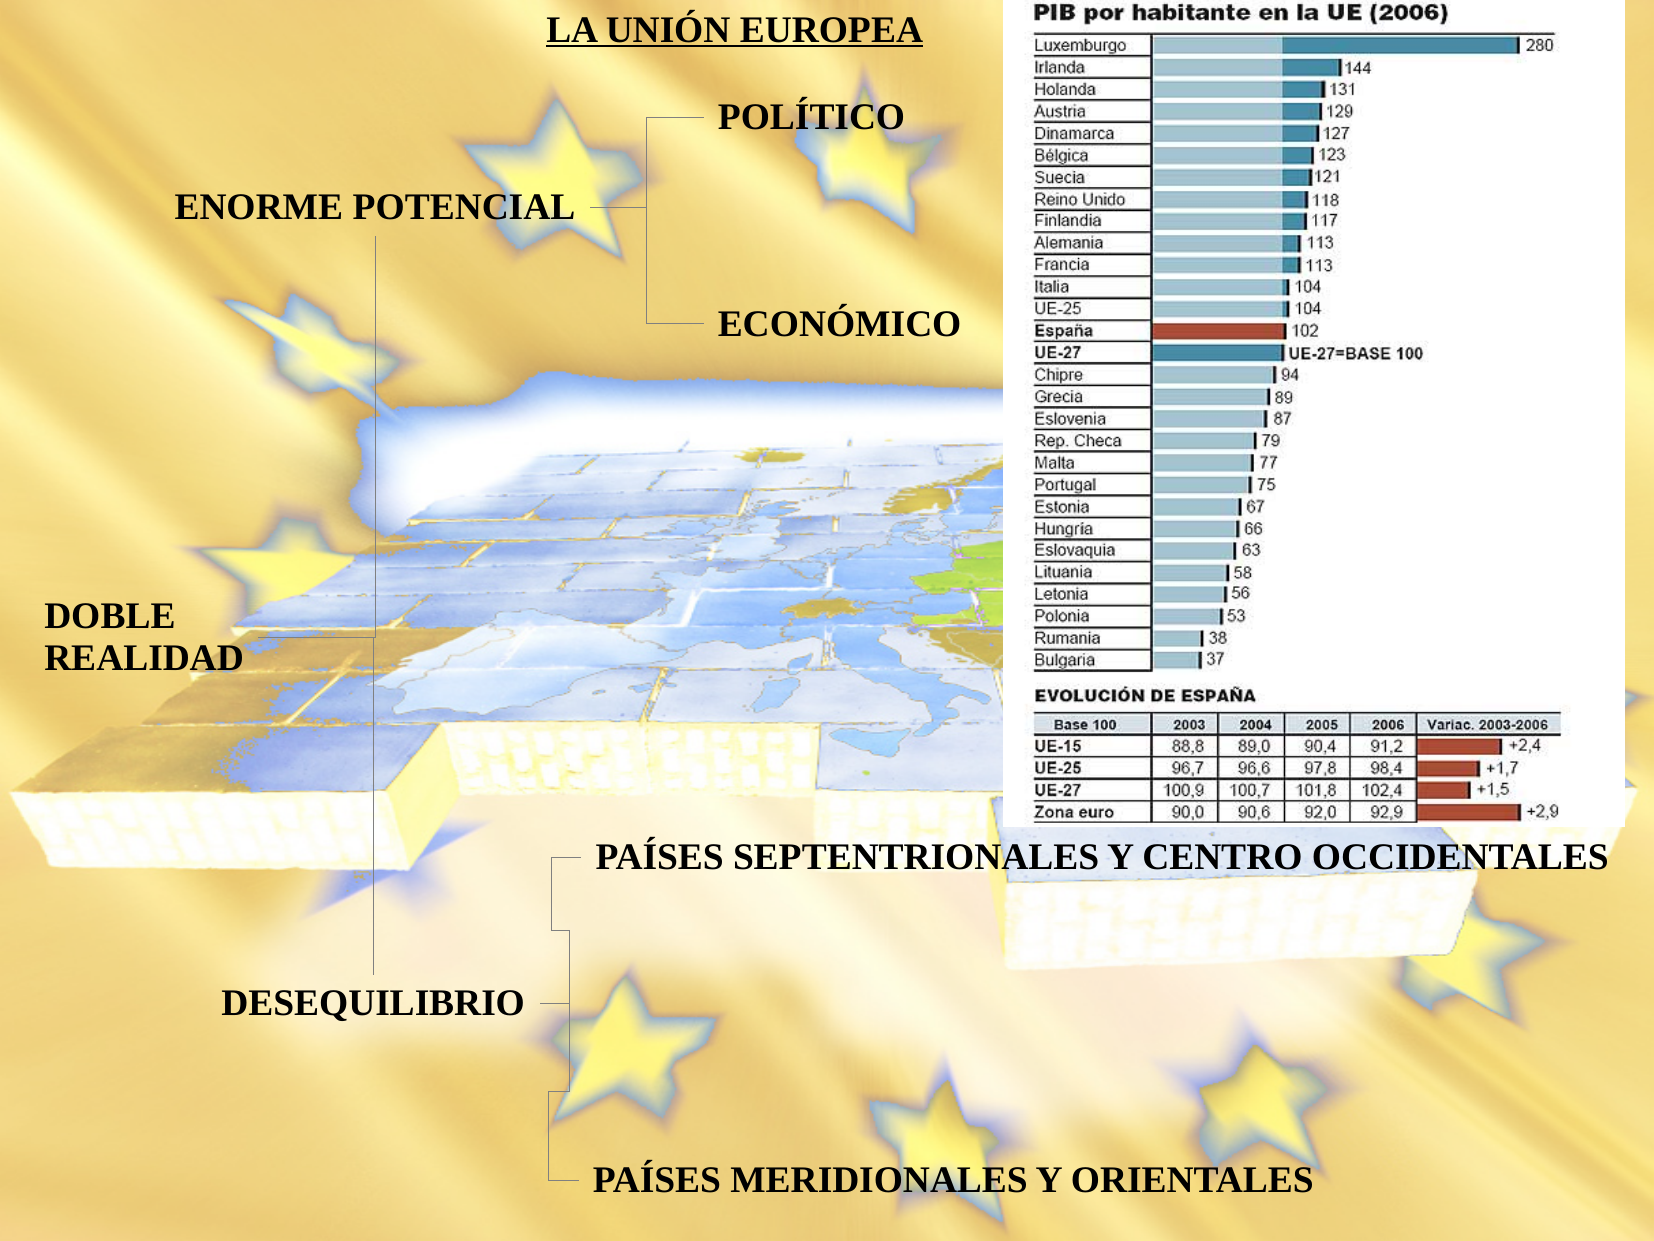

LA UNIÓN EUROPEA
POLÍTICO
ENORME POTENCIAL
ECONÓMICO
DOBLE
REALIDAD
PAÍSES SEPTENTRIONALES Y CENTRO OCCIDENTALES
DESEQUILIBRIO
PAÍSES MERIDIONALES Y ORIENTALES